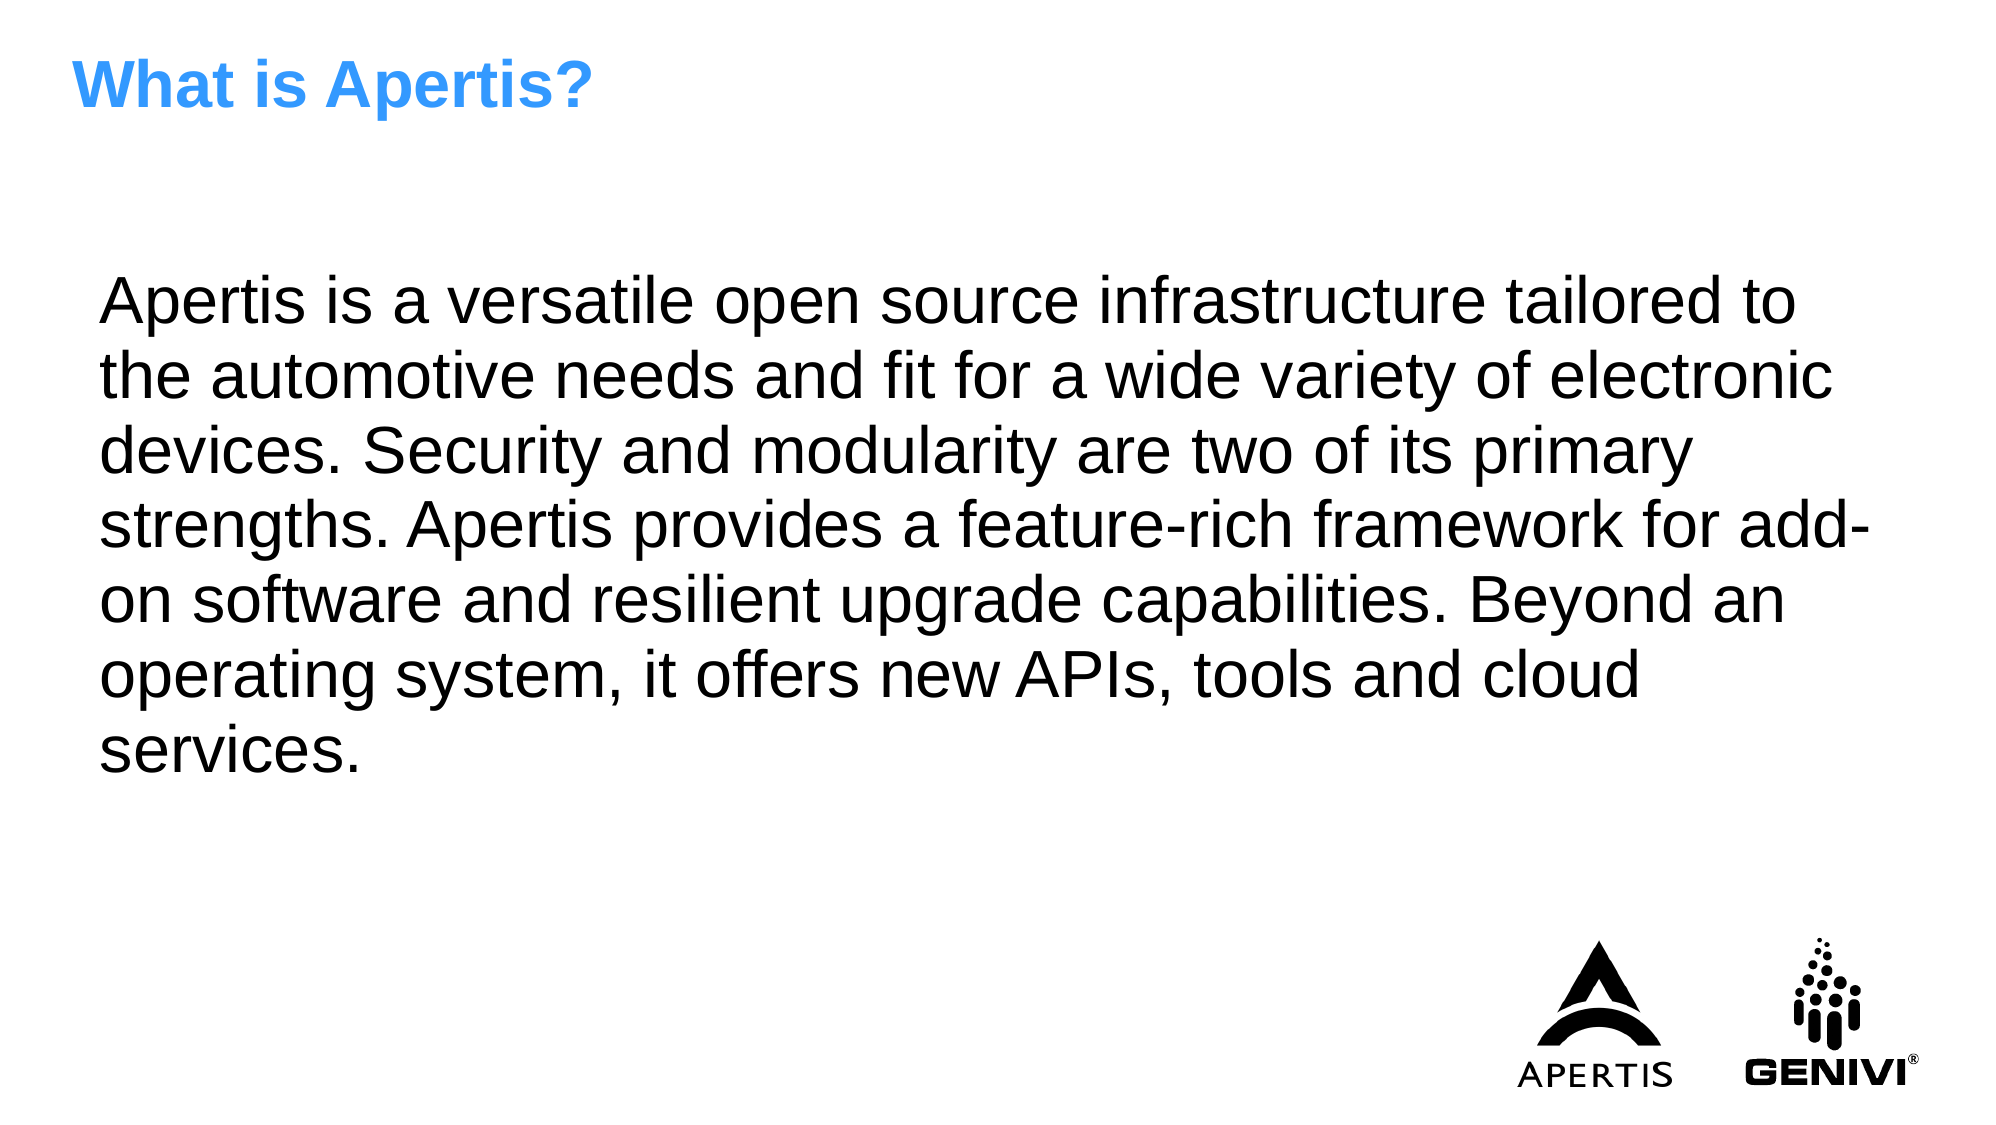

# What is Apertis?
Apertis is a versatile open source infrastructure tailored to the automotive needs and fit for a wide variety of electronic devices. Security and modularity are two of its primary strengths. Apertis provides a feature-rich framework for add-on software and resilient upgrade capabilities. Beyond an operating system, it offers new APIs, tools and cloud services.